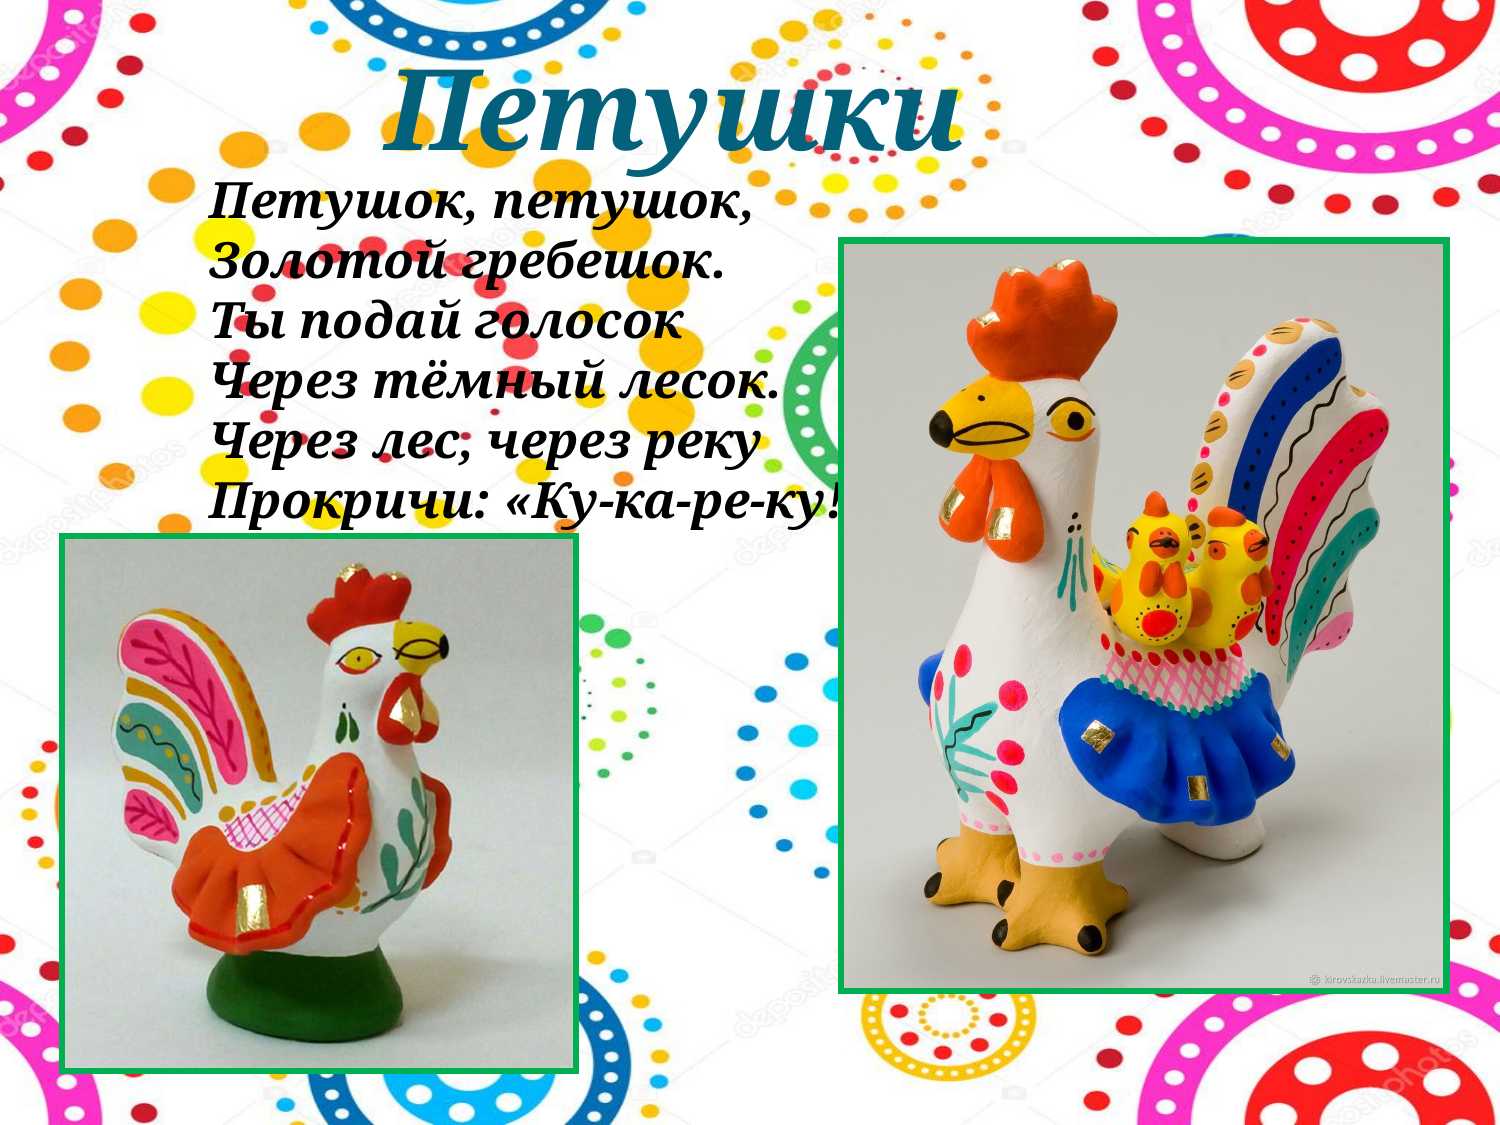

# Петушки
Петушок, петушок,
Золотой гребешок.
Ты подай голосок
Через тёмный лесок.
Через лес, через реку
Прокричи: «Ку-ка-ре-ку!»